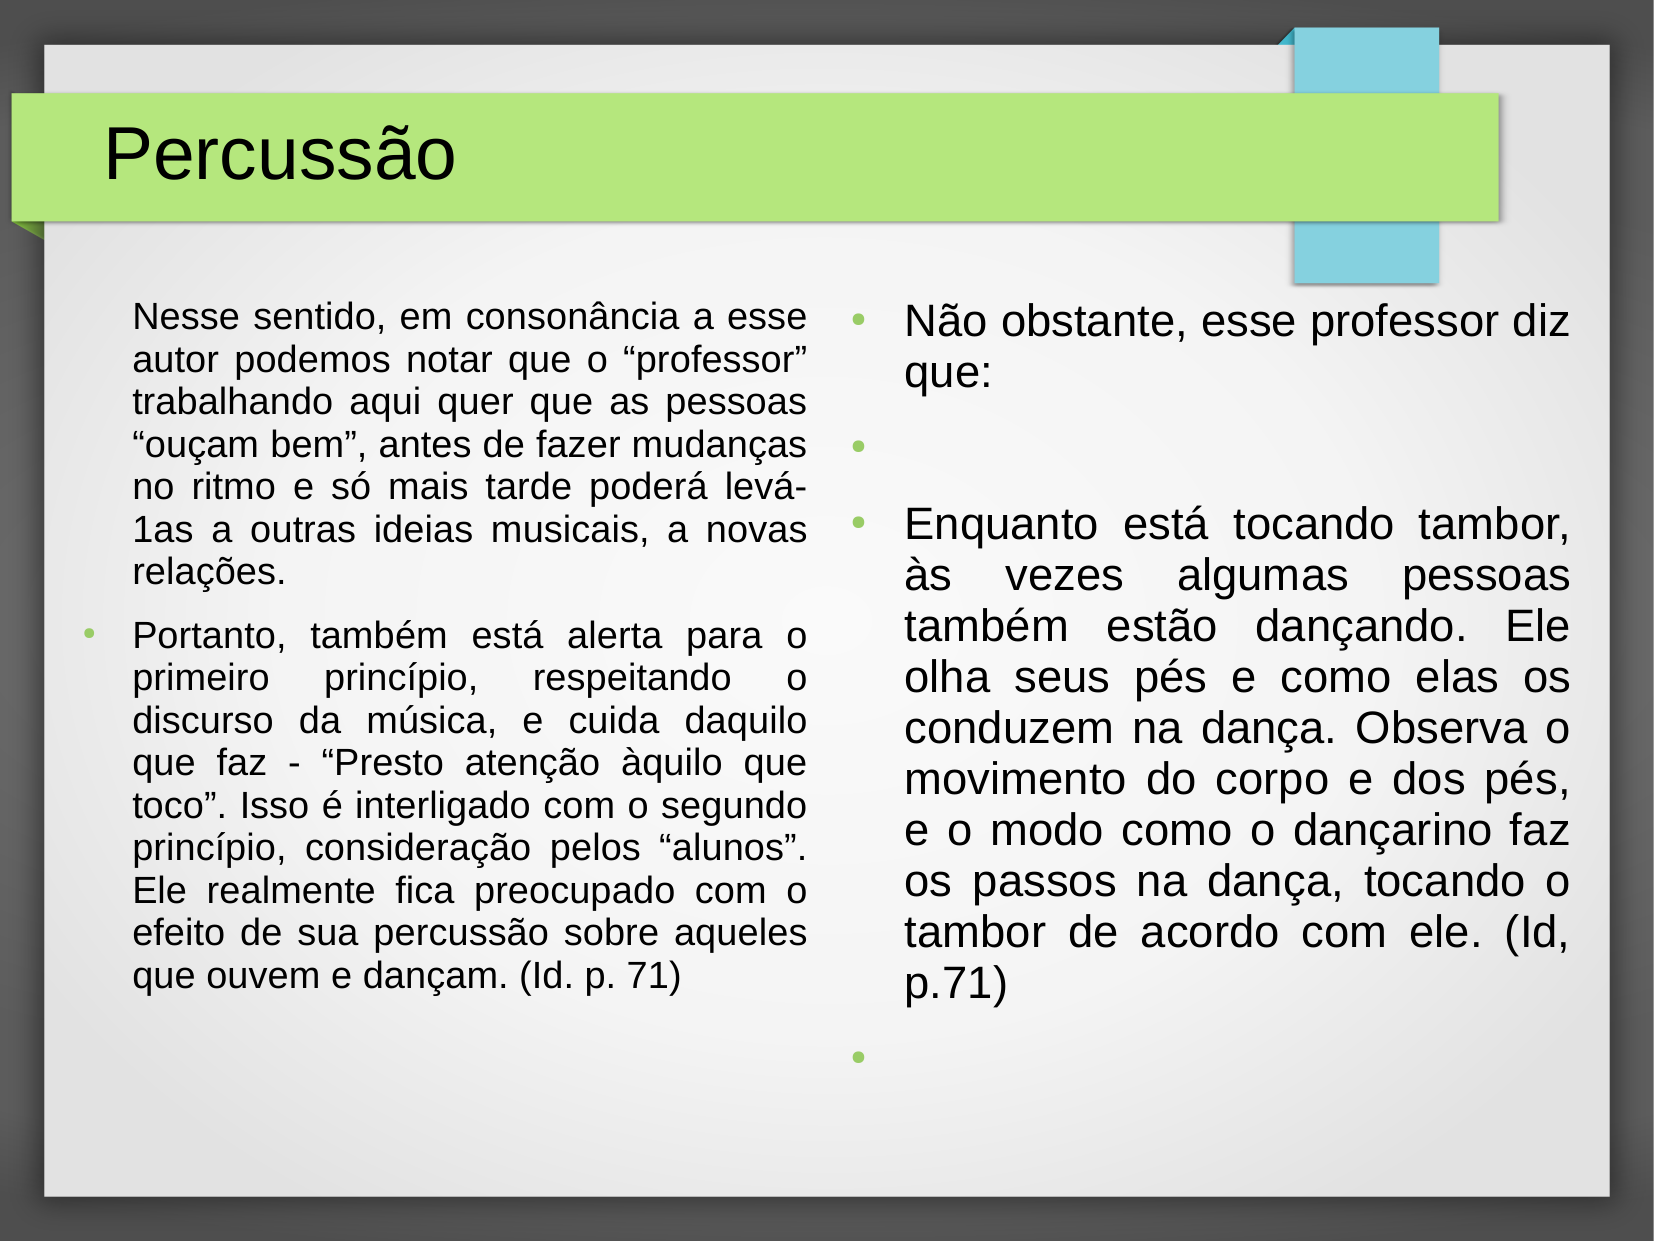

# Percussão
Nesse sentido, em consonância a esse autor podemos notar que o “professor” trabalhando aqui quer que as pessoas “ouçam bem”, antes de fazer mudanças no ritmo e só mais tarde poderá levá-1as a outras ideias musicais, a novas relações.
Portanto, também está alerta para o primeiro princípio, respeitando o discurso da música, e cuida daquilo que faz - “Presto atenção àquilo que toco”. Isso é interligado com o segundo princípio, consideração pelos “alunos”. Ele realmente fica preocupado com o efeito de sua percussão sobre aqueles que ouvem e dançam. (Id. p. 71)
Não obstante, esse professor diz que:
Enquanto está tocando tambor, às vezes algumas pessoas também estão dançando. Ele olha seus pés e como elas os conduzem na dança. Observa o movimento do corpo e dos pés, e o modo como o dançarino faz os passos na dança, tocando o tambor de acordo com ele. (Id, p.71)